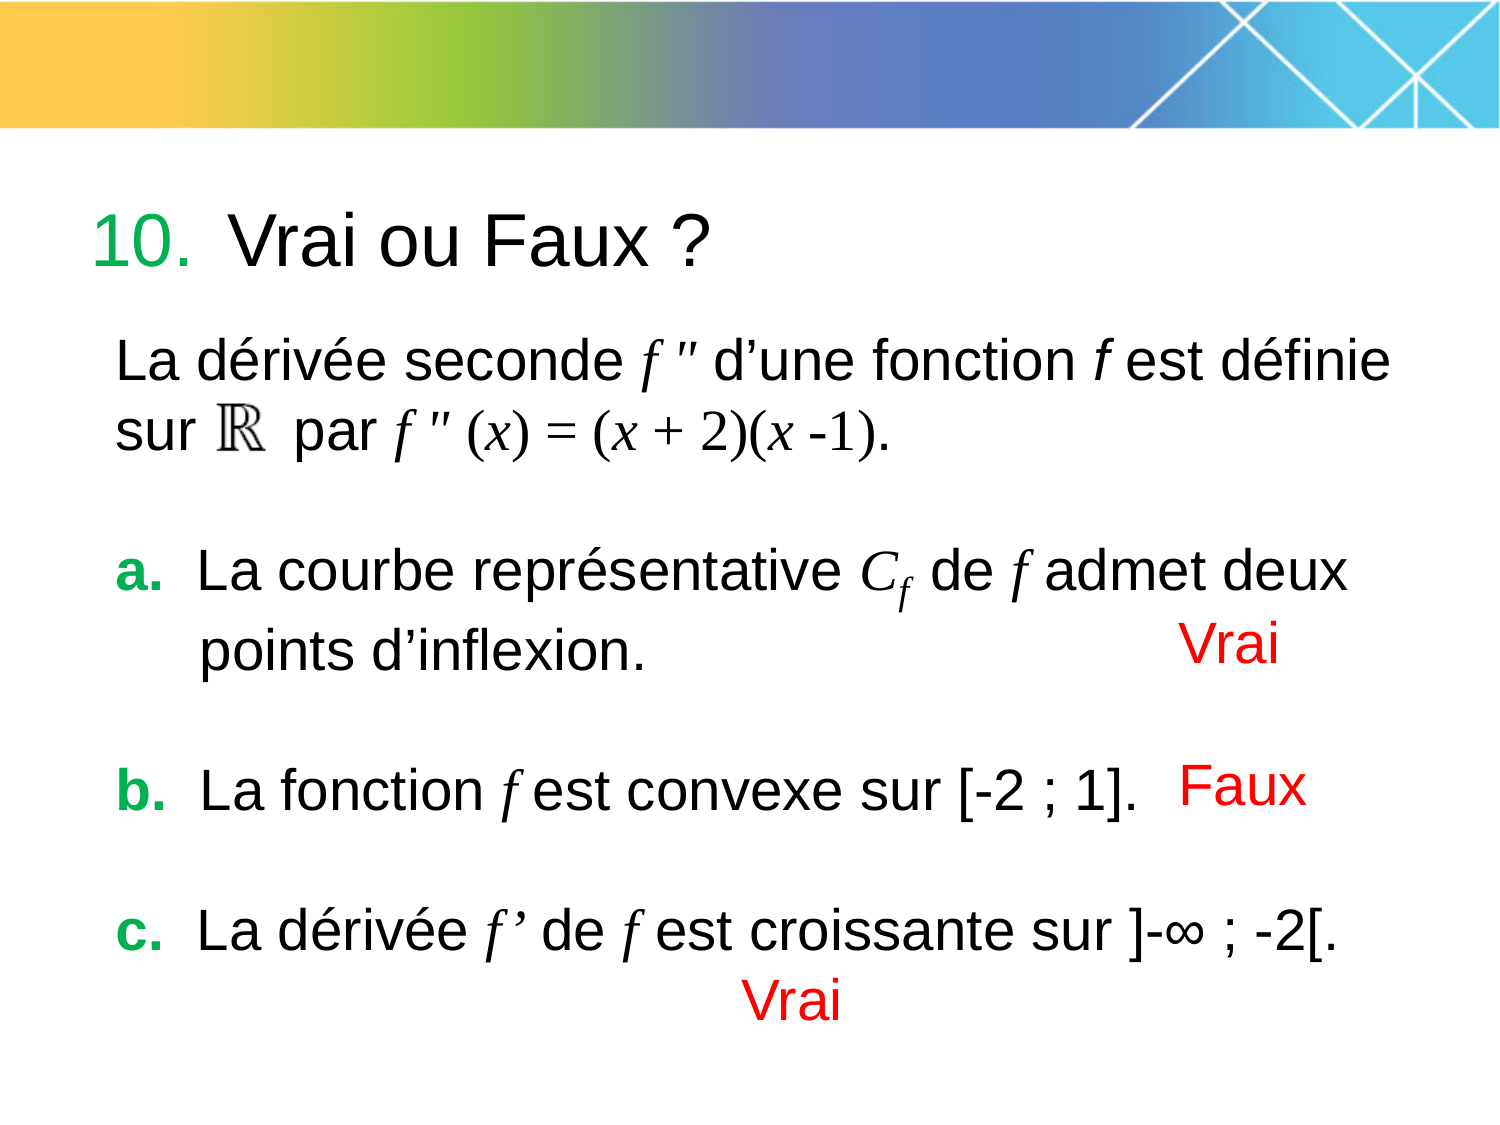

Vrai ou Faux ?
La dérivée seconde f " d’une fonction f est définie
sur par f " (x) = (x + 2)(x -1).
a. La courbe représentative Cf de f admet deux points d’inflexion.
b. La fonction f est convexe sur [-2 ; 1].
c. La dérivée f’ de f est croissante sur ]-∞ ; -2[.
								 Vrai
Vrai
Faux